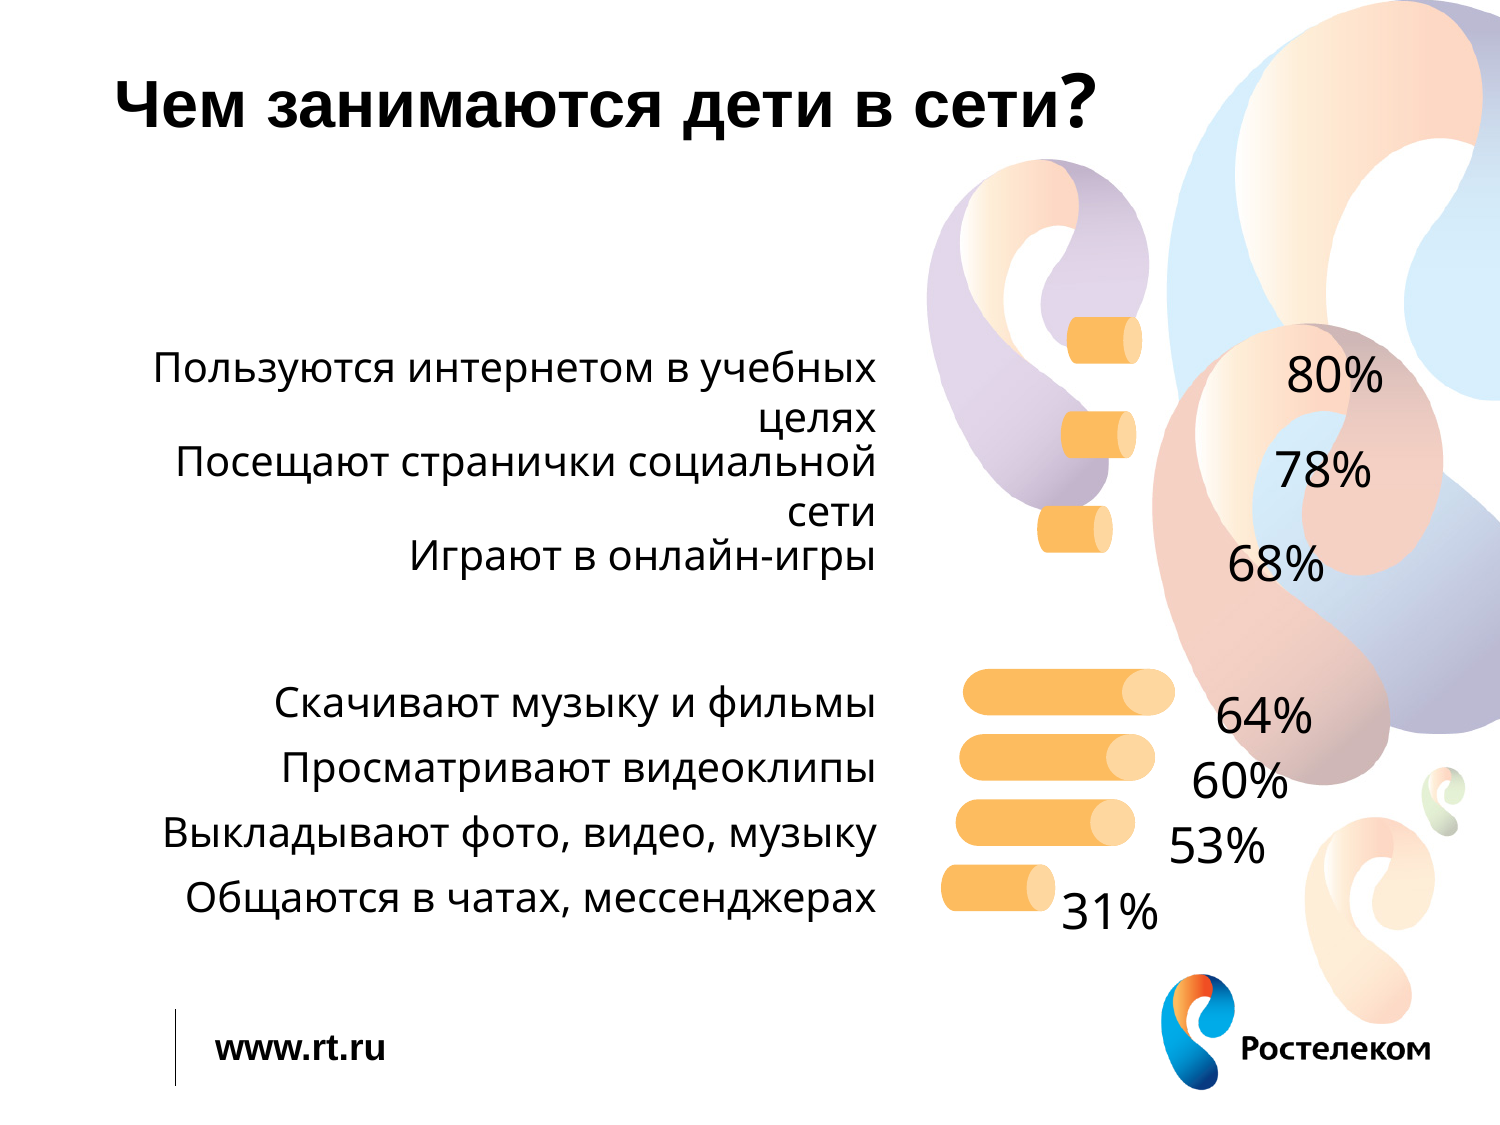

# Чем занимаются дети в сети?
Пользуются интернетом в учебных целях
80%
Посещают странички социальной сети
78%
Играют в онлайн-игры
68%
Скачивают музыку и фильмы
64%
Просматривают видеоклипы
60%
Выкладывают фото, видео, музыку
53%
Общаются в чатах, мессенджерах
31%